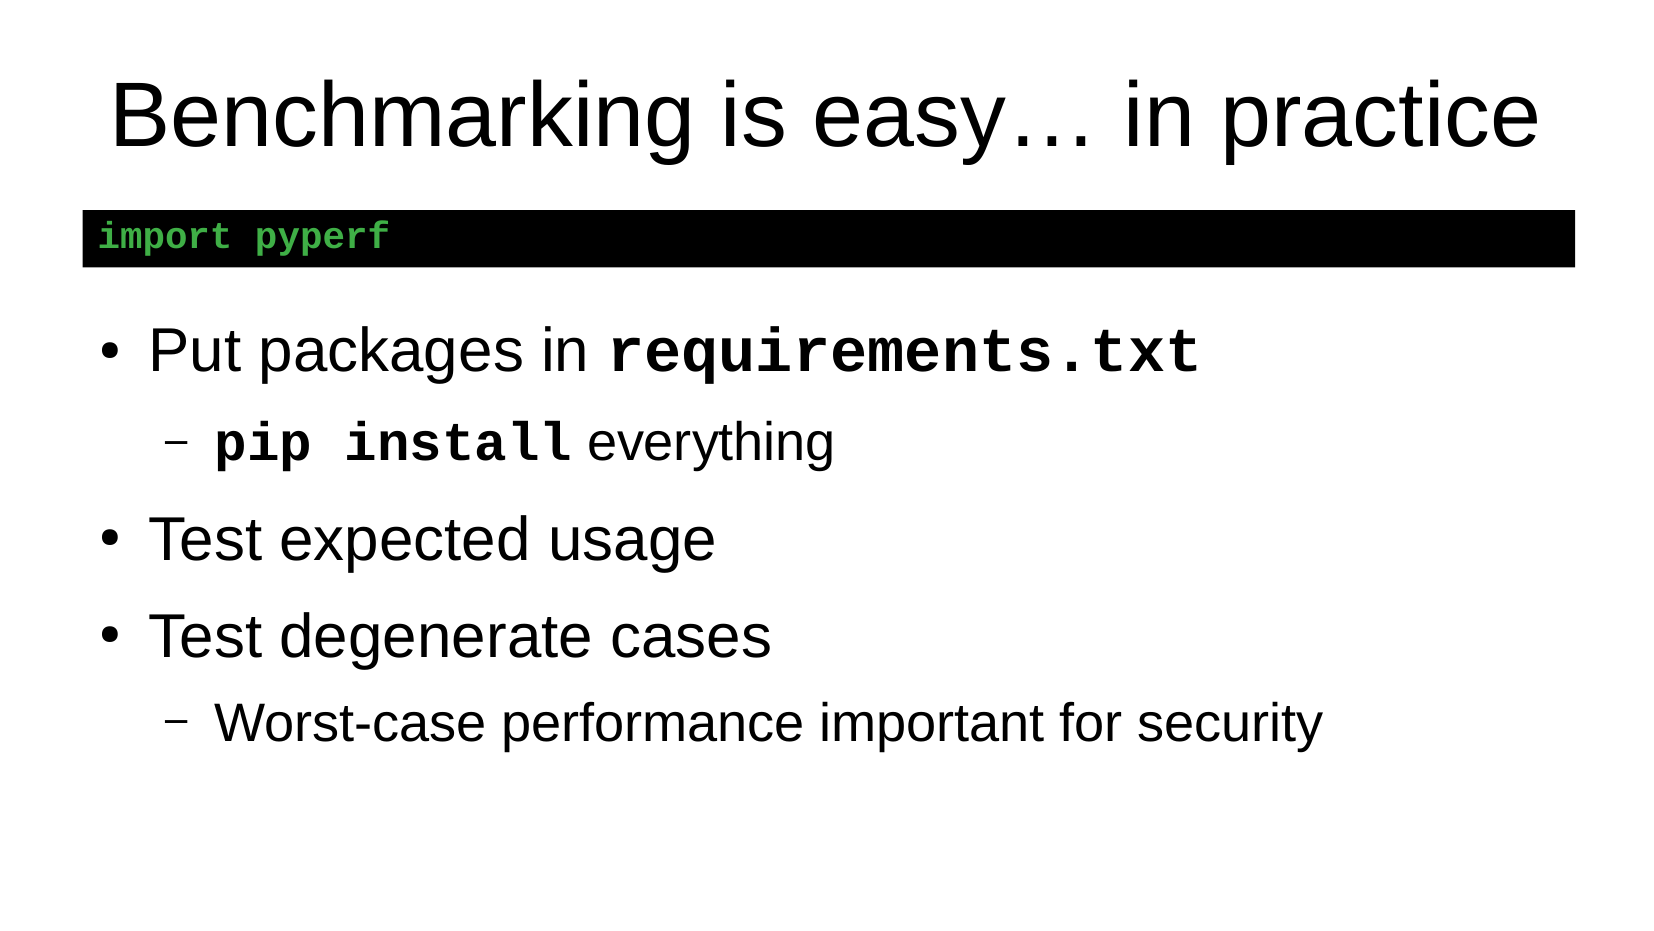

# Benchmarking is easy… in practice
import pyperf
Put packages in requirements.txt
pip install everything
Test expected usage
Test degenerate cases
Worst-case performance important for security